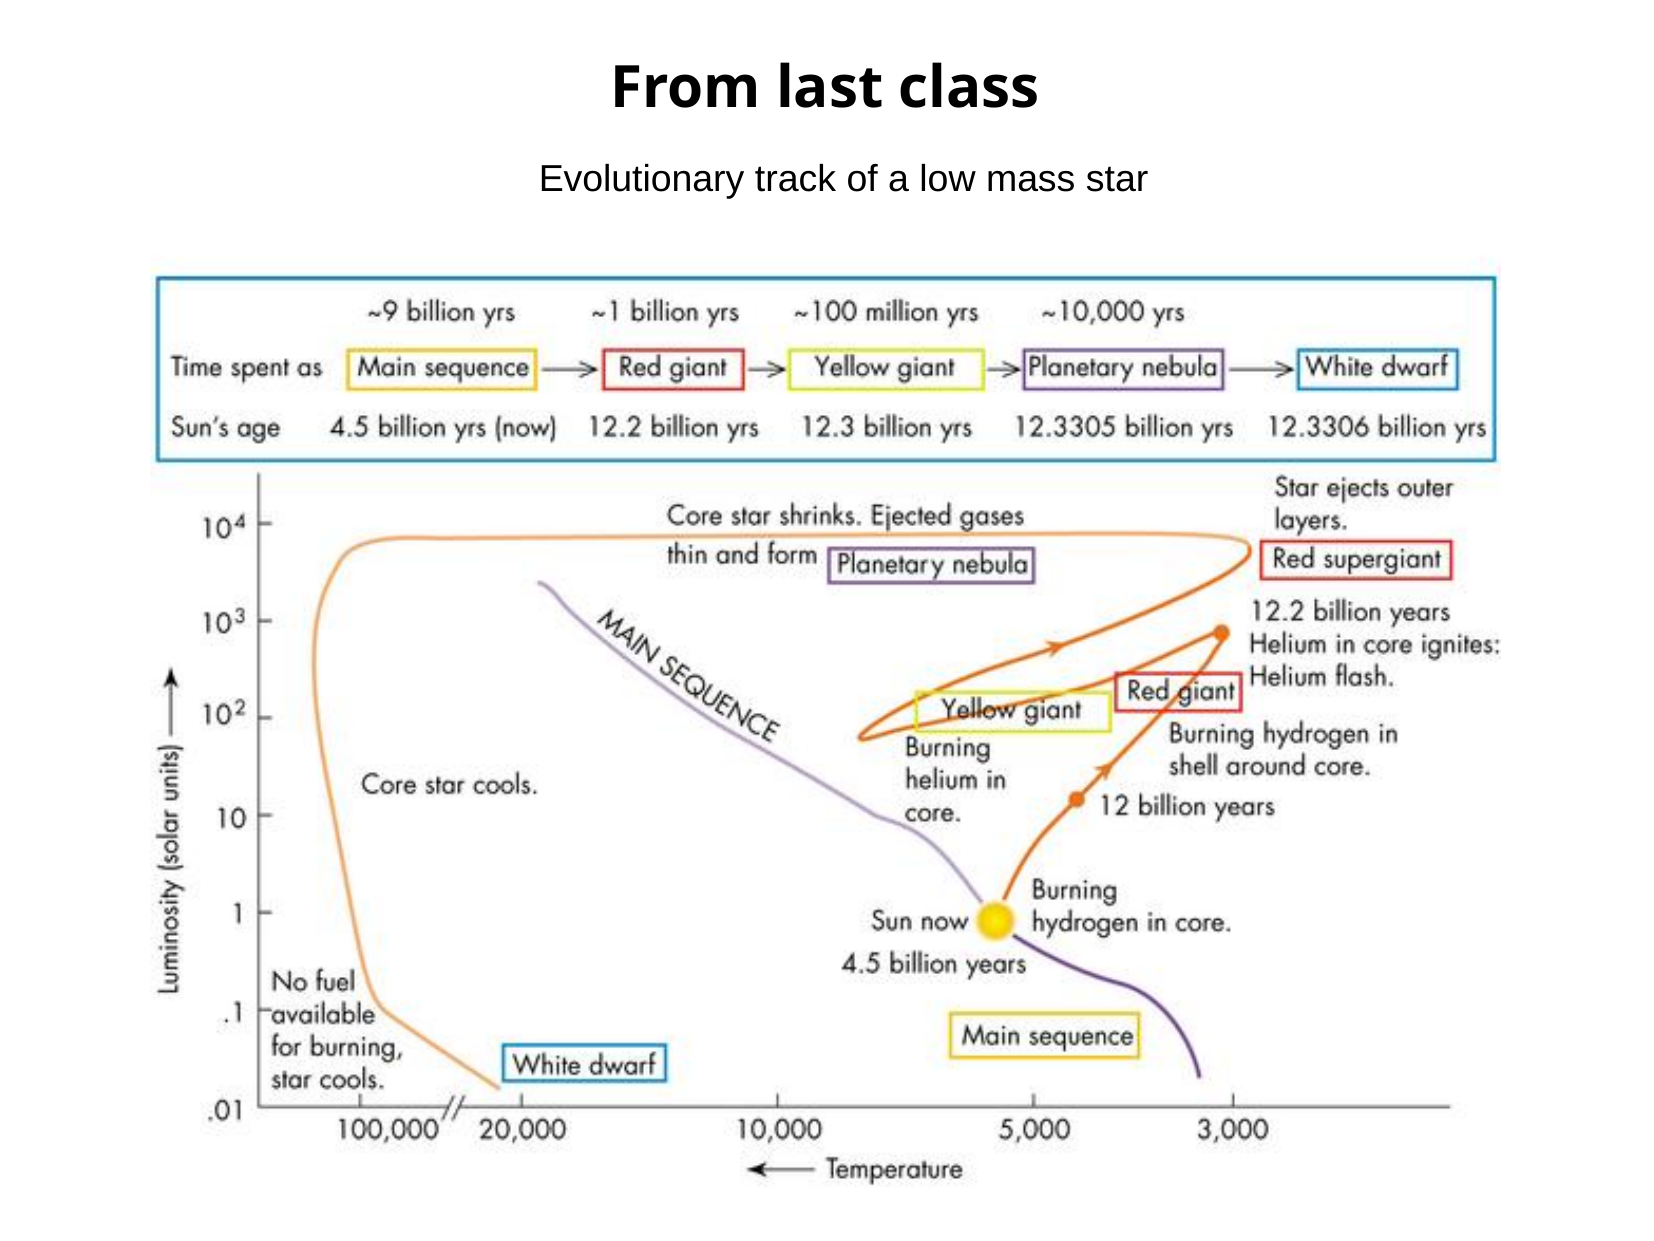

From last class
Evolutionary track of a low mass star